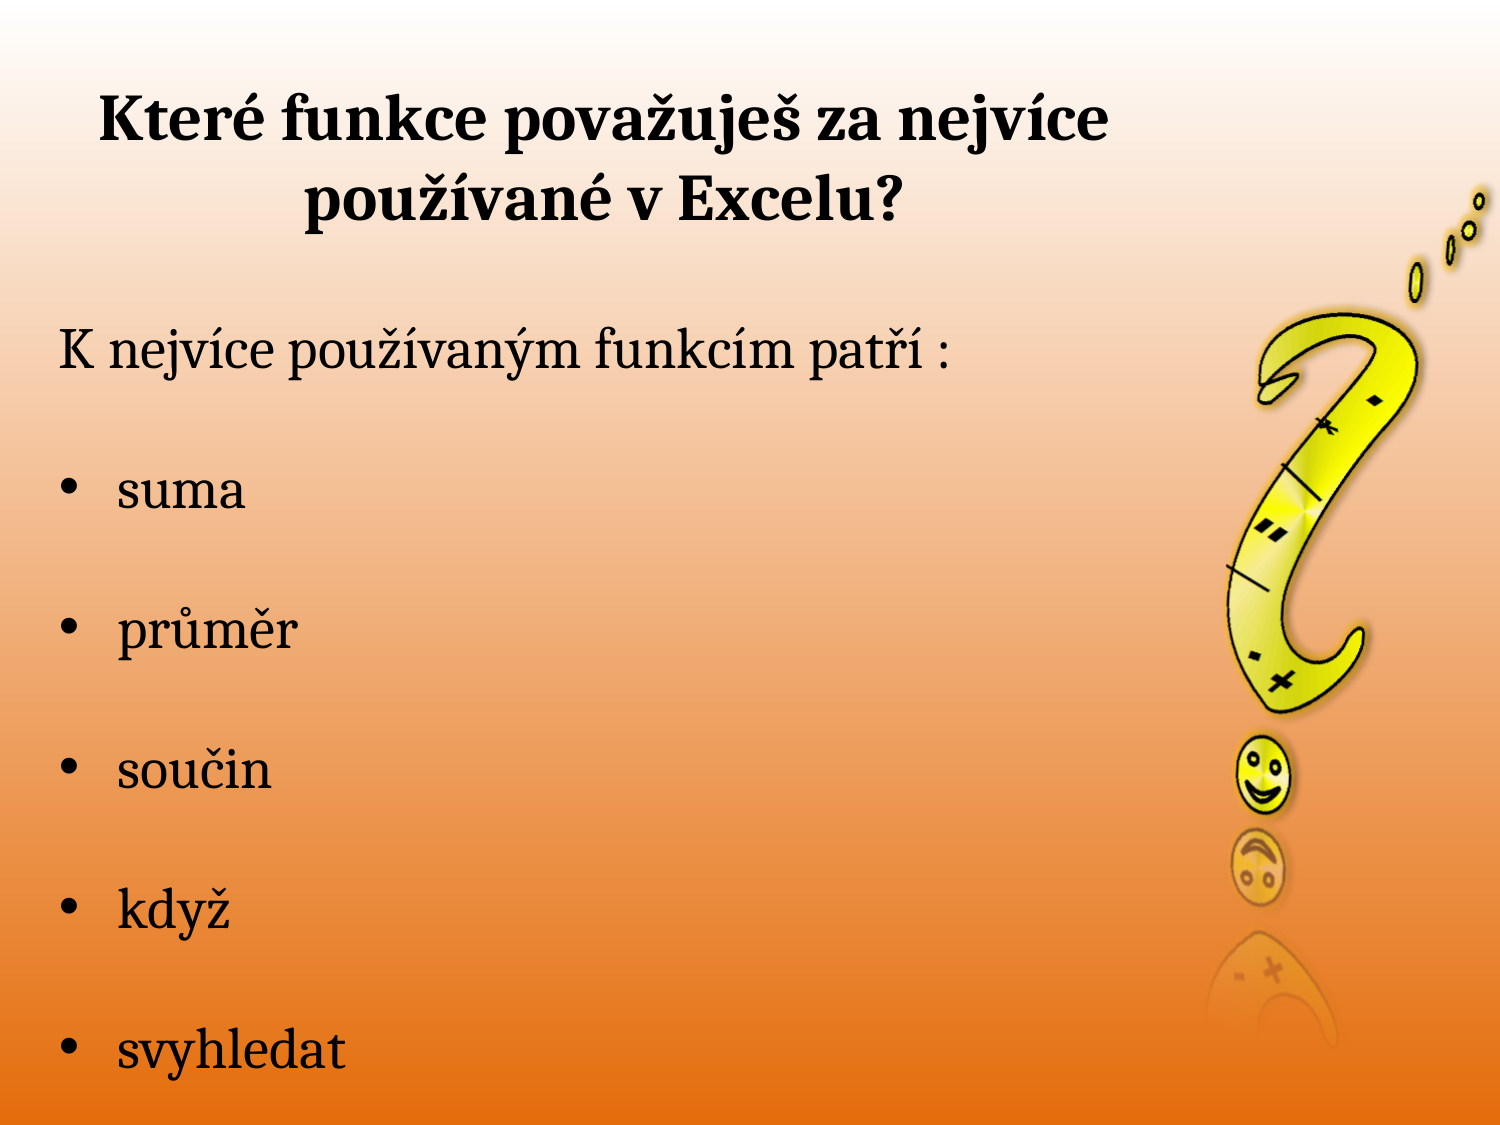

Které funkce považuješ za nejvíce používané v Excelu?
K nejvíce používaným funkcím patří :
suma
průměr
součin
když
svyhledat
datové funkce